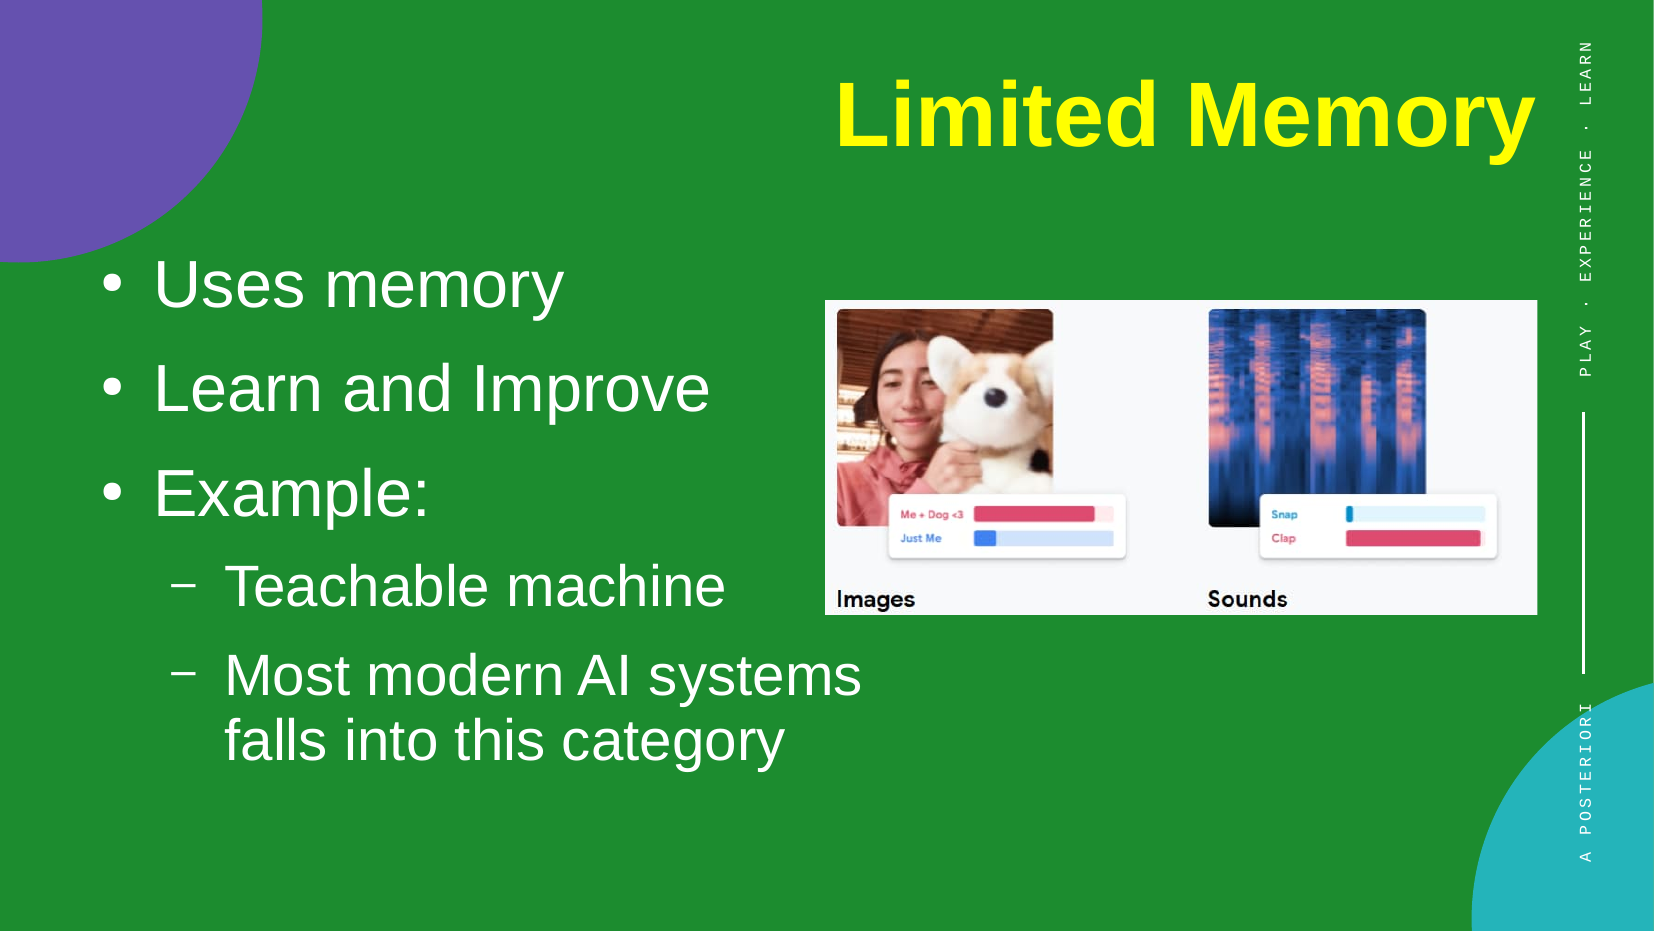

# Limited Memory
Uses memory
Learn and Improve
Example:
Teachable machine
Most modern AI systems
falls into this category